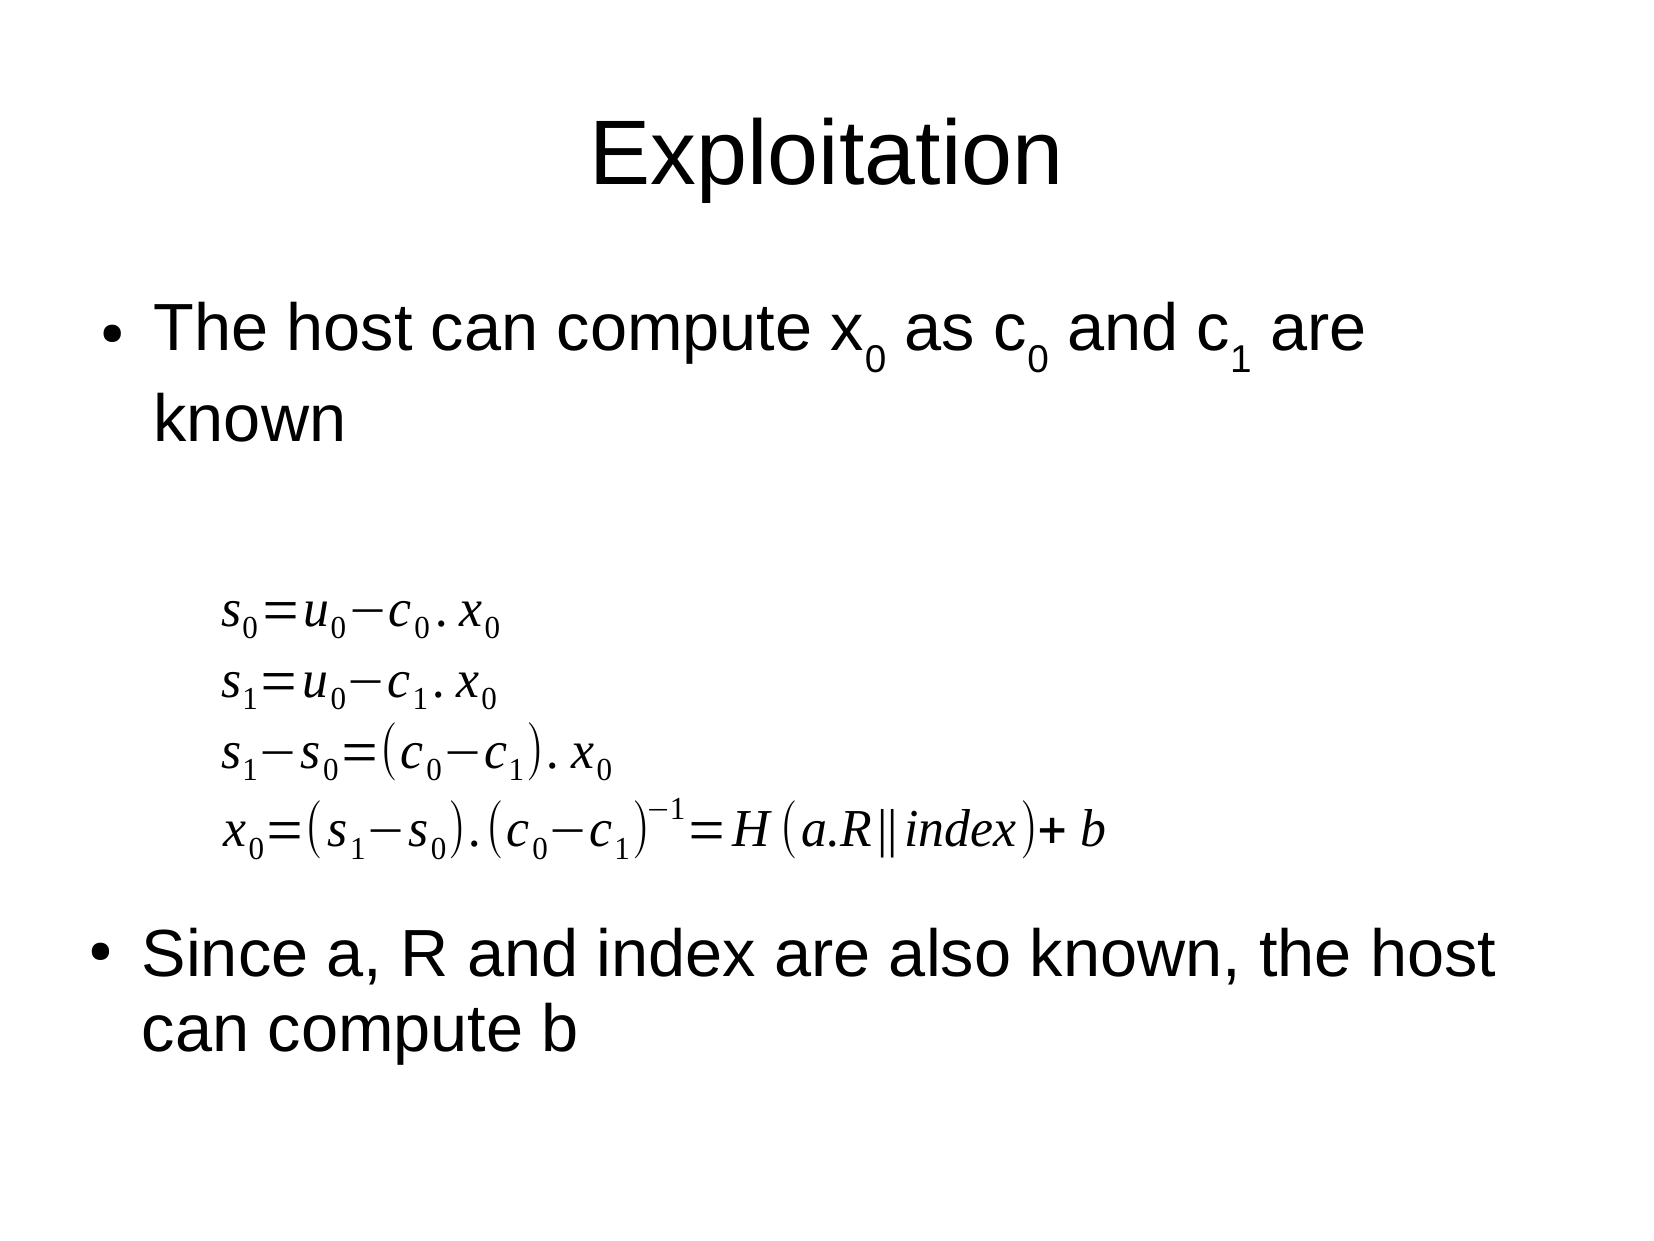

# Exploitation
The host can compute x0 as c0 and c1 are known
Since a, R and index are also known, the host can compute b